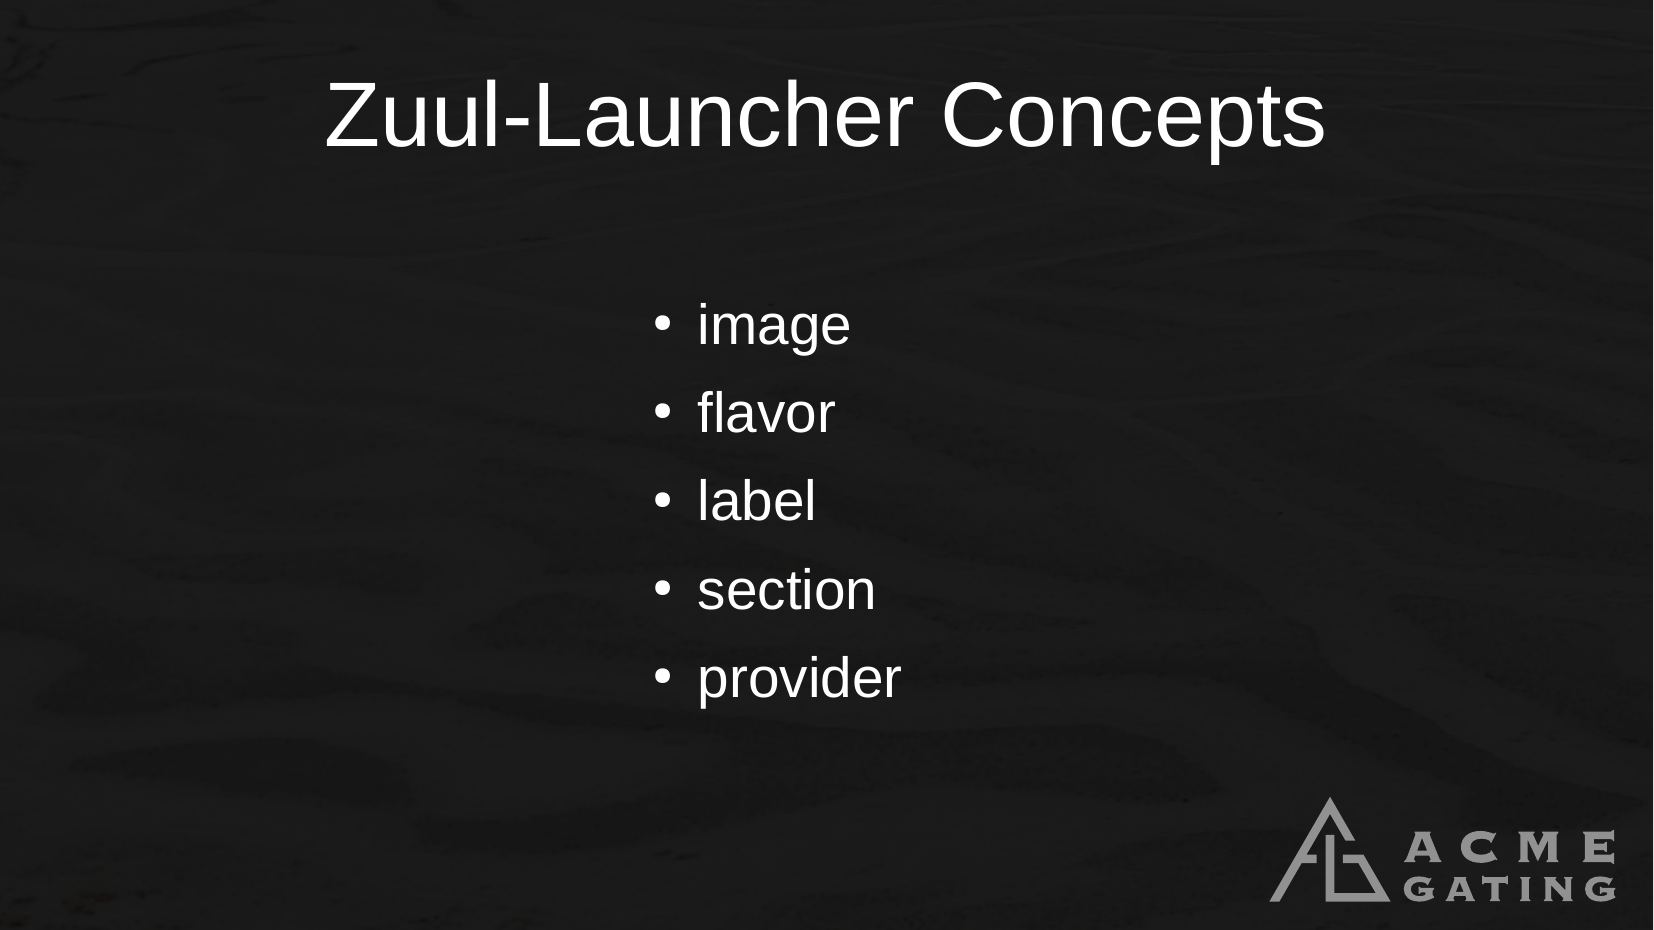

# Zuul-Launcher Concepts
image
flavor
label
section
provider